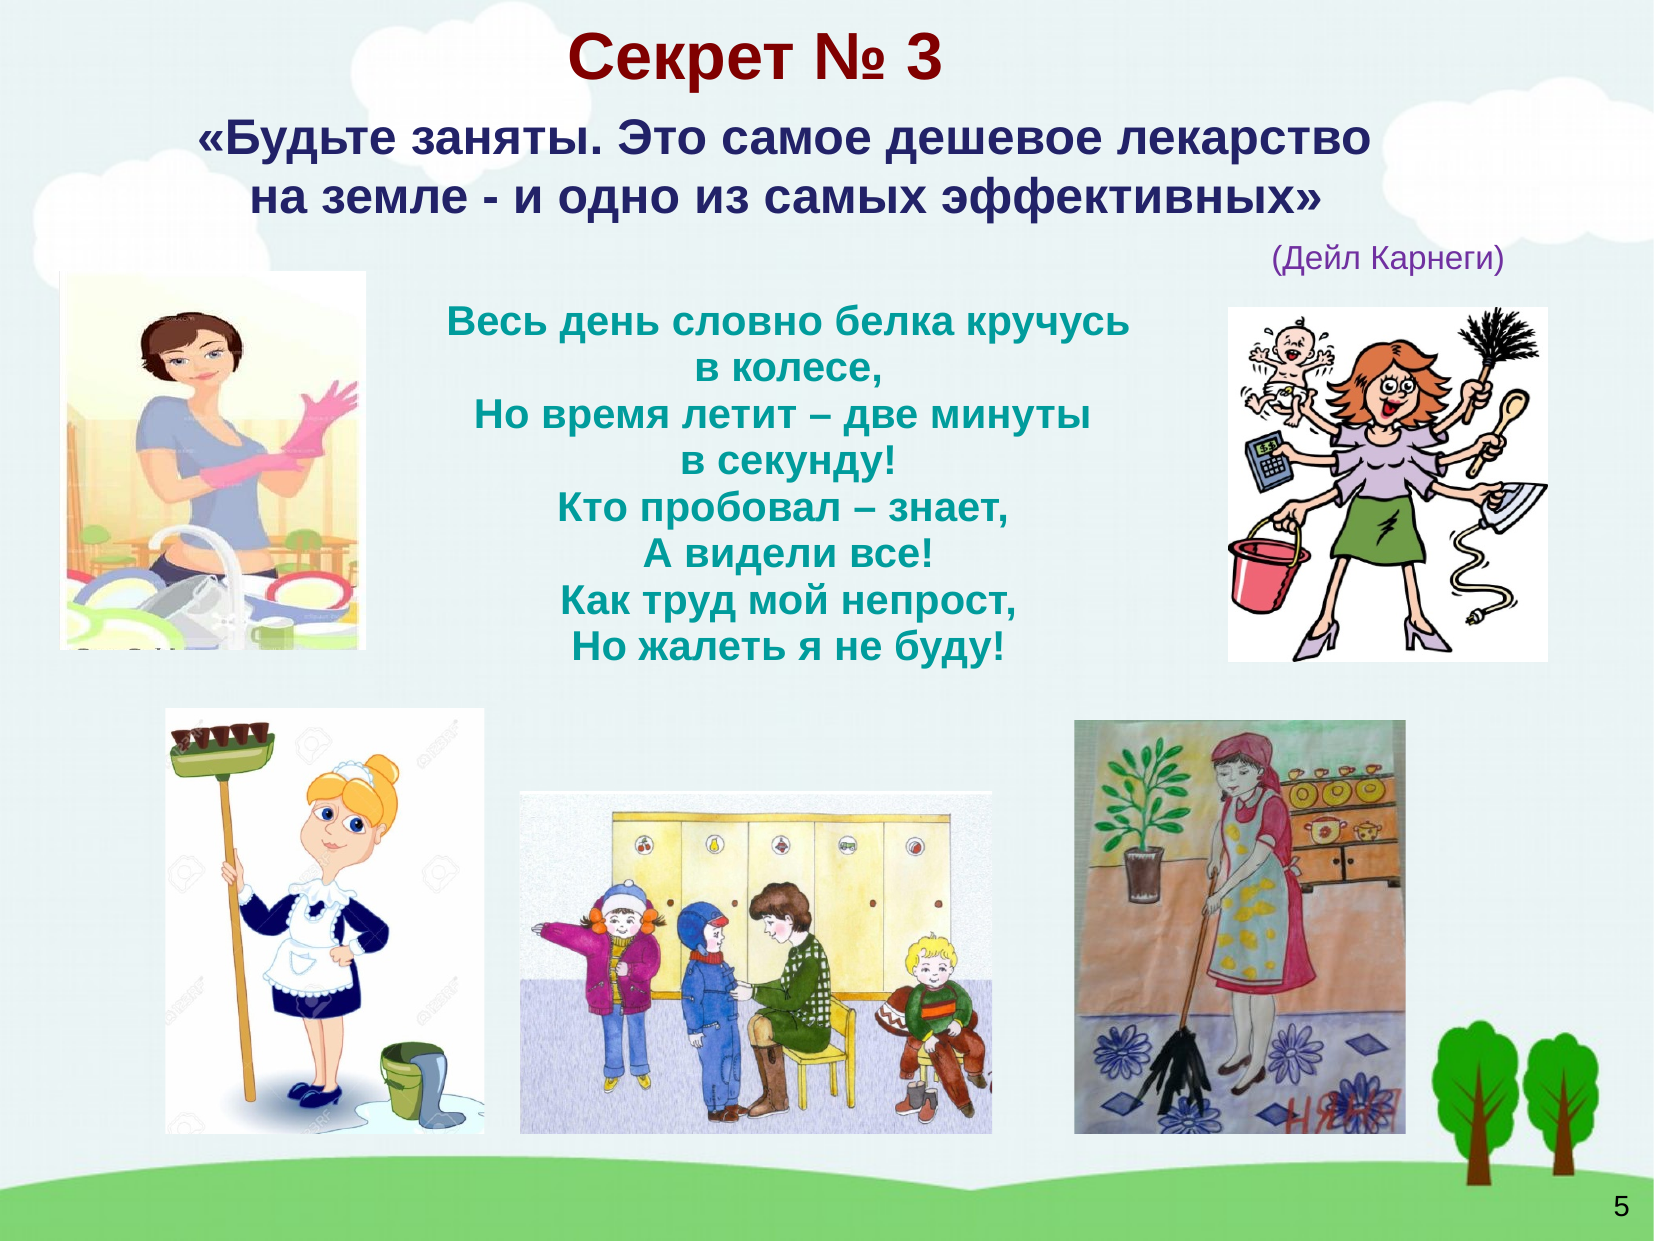

Секрет № 3
 «Будьте заняты. Это самое дешевое лекарство
 на земле - и одно из самых эффективных»
 (Дейл Карнеги)
Весь день словно белка кручусь в колесе,
Но время летит – две минуты
в секунду!
Кто пробовал – знает,
А видели все!
Как труд мой непрост,
Но жалеть я не буду!
5